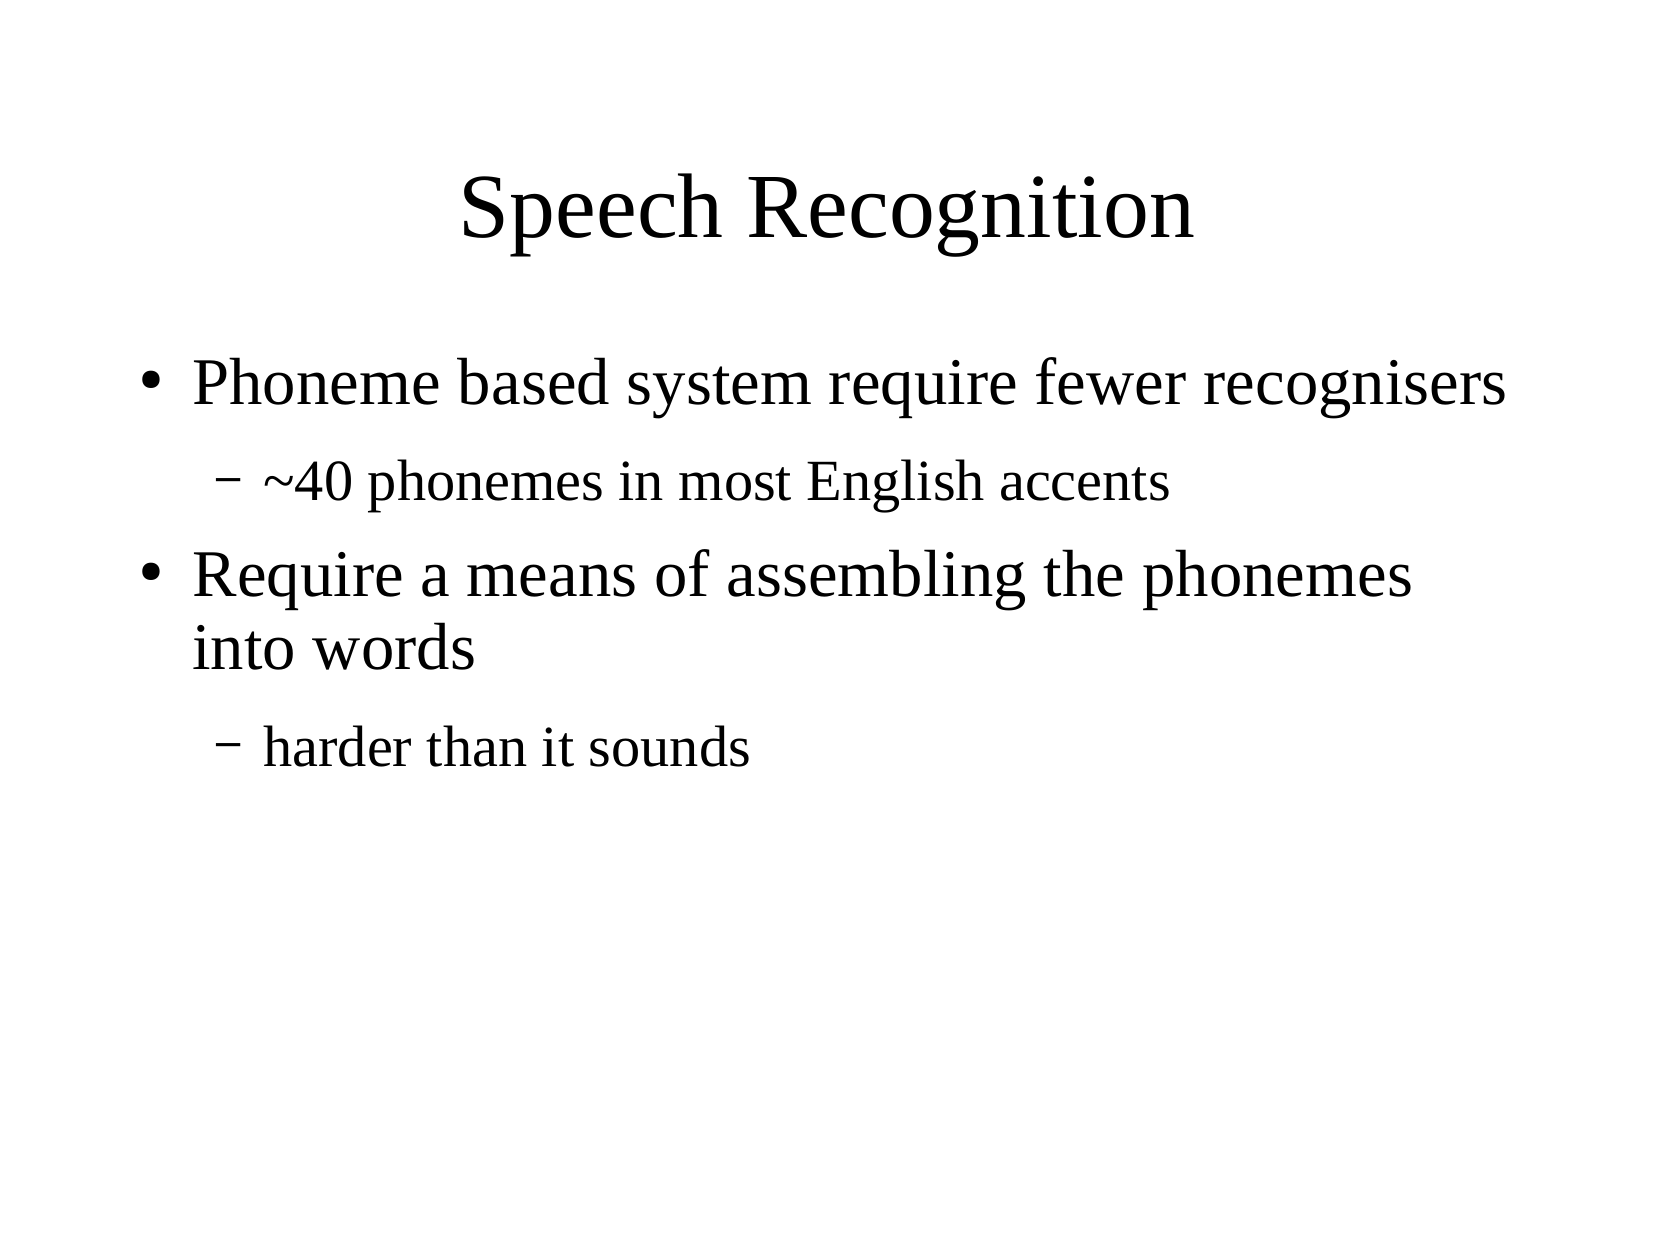

# Speech Recognition
Phoneme based system require fewer recognisers
~40 phonemes in most English accents
Require a means of assembling the phonemes into words
harder than it sounds